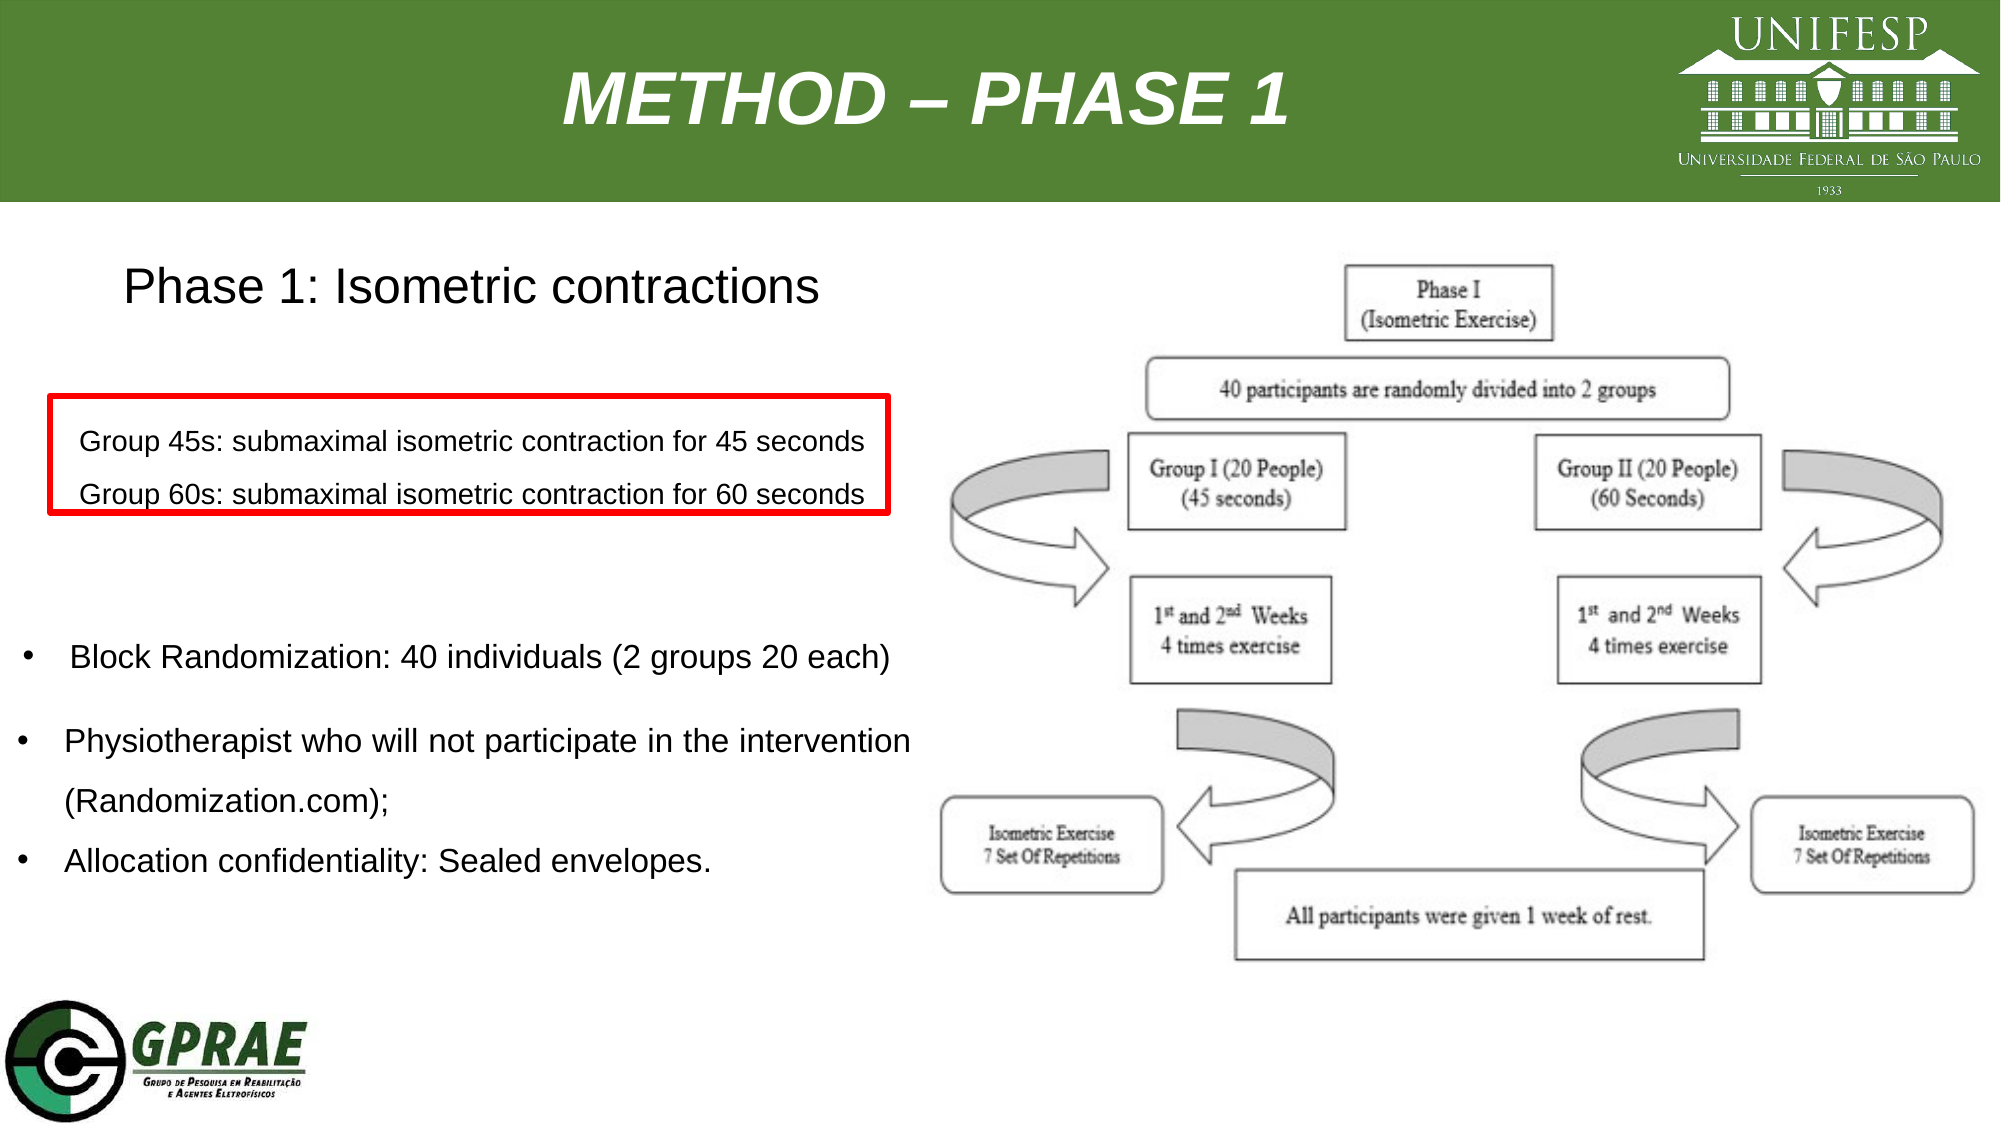

METHOD – Phase 1
Phase 1: Isometric contractions
Group 45s: submaximal isometric contraction for 45 seconds
Group 60s: submaximal isometric contraction for 60 seconds
Block Randomization: 40 individuals (2 groups 20 each)
Physiotherapist who will not participate in the intervention (Randomization.com);
Allocation confidentiality: Sealed envelopes.